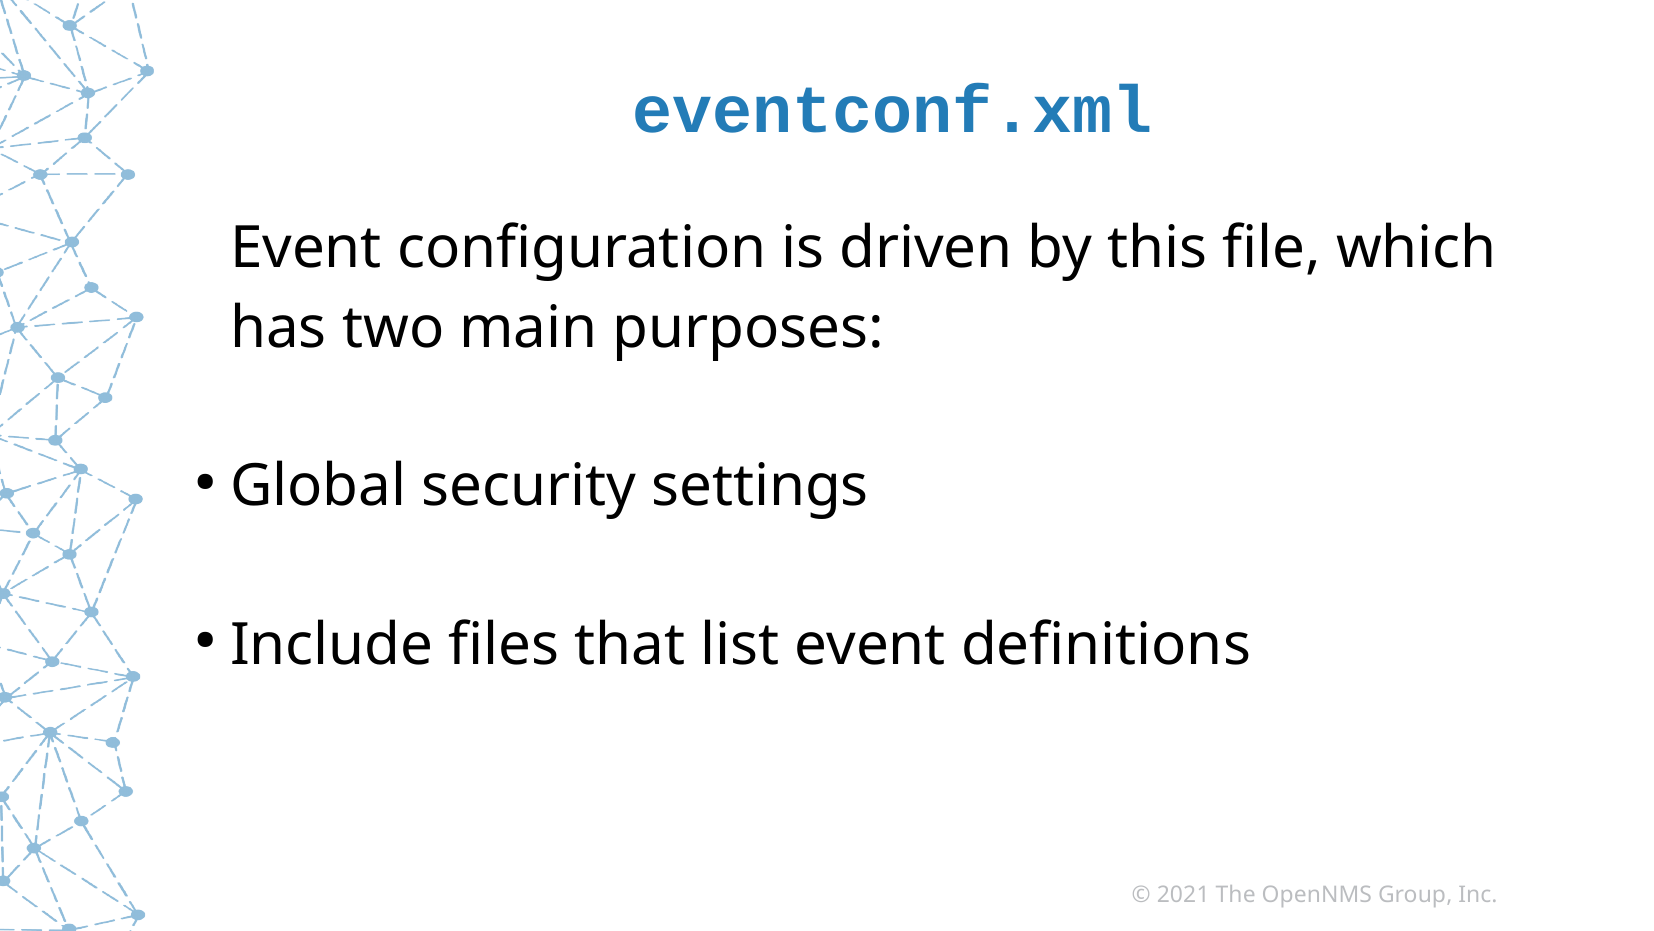

# eventconf.xml
Event configuration is driven by this file, which has two main purposes:
Global security settings
Include files that list event definitions